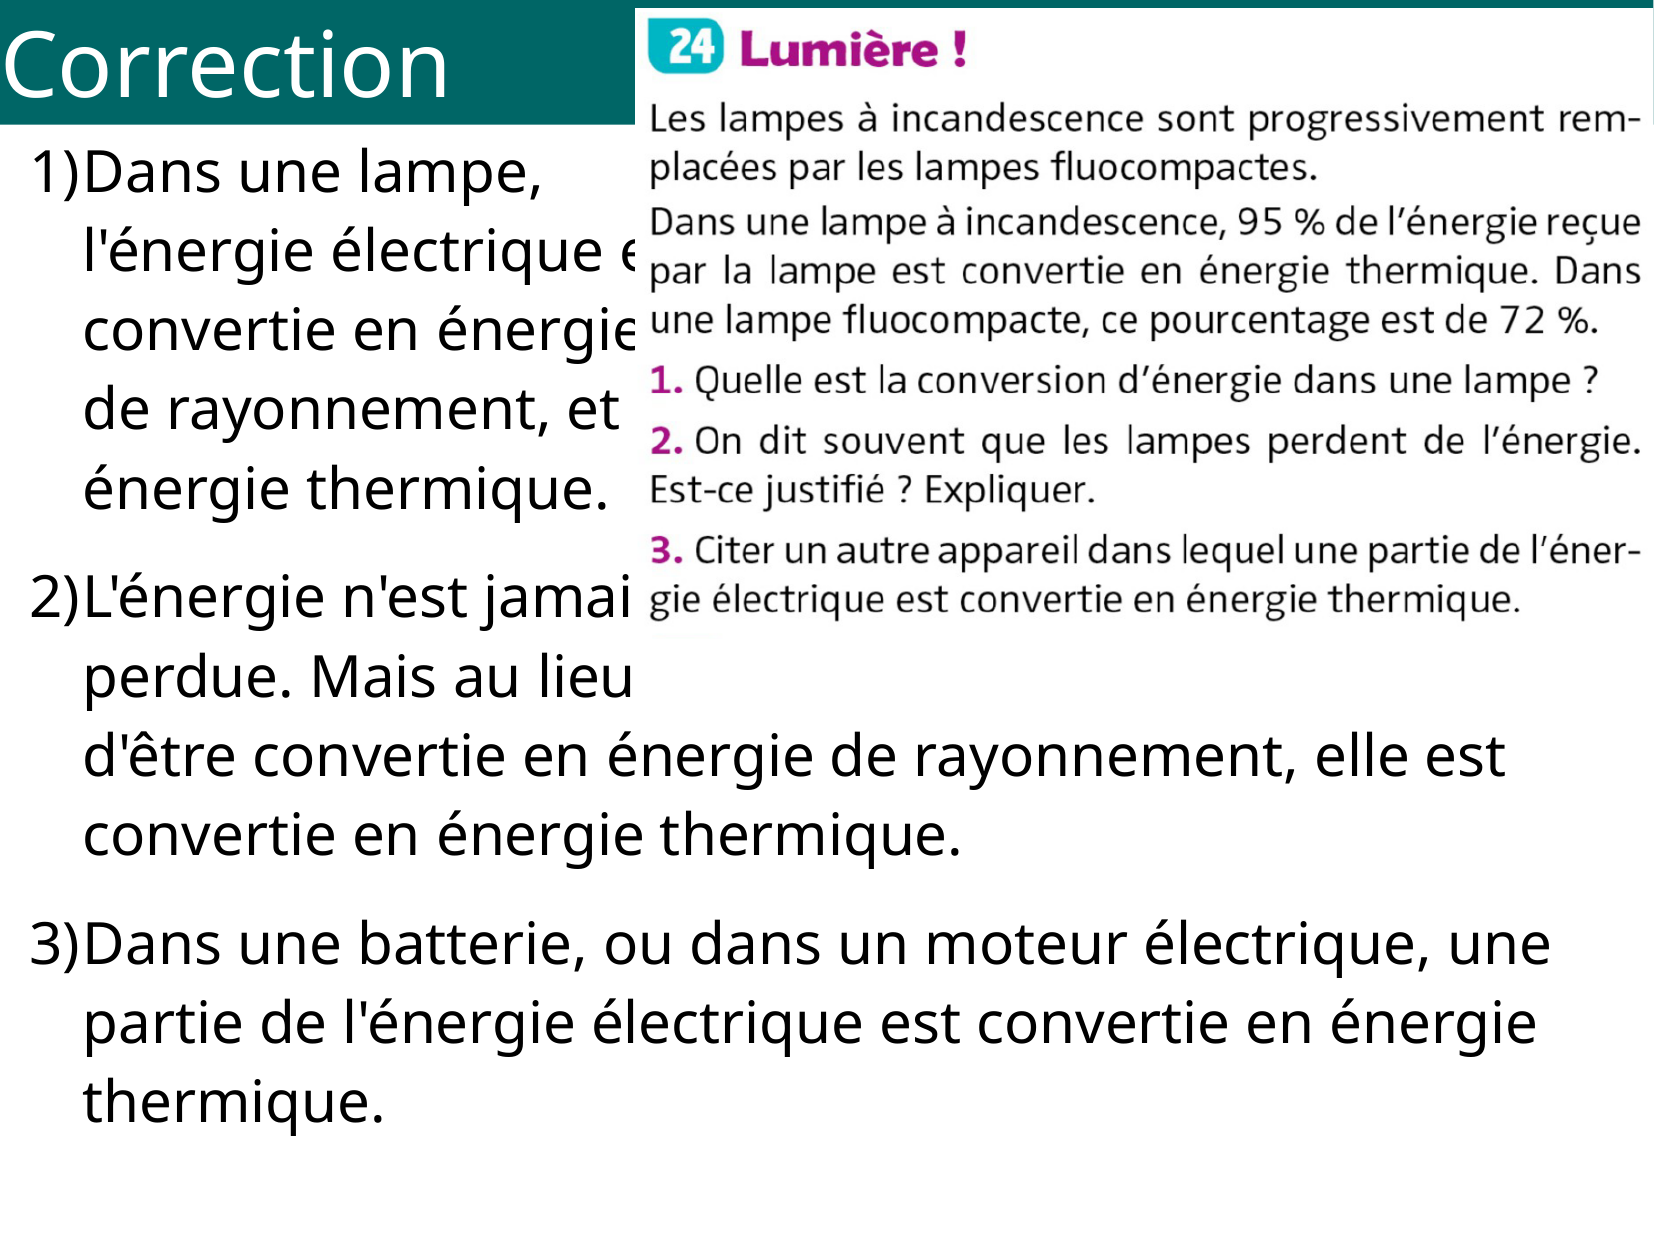

# Correction
Dans une lampe,
l'énergie électrique est
convertie en énergie
de rayonnement, et en
énergie thermique.
L'énergie n'est jamais
perdue. Mais au lieu
d'être convertie en énergie de rayonnement, elle est convertie en énergie thermique.
Dans une batterie, ou dans un moteur électrique, une partie de l'énergie électrique est convertie en énergie thermique.